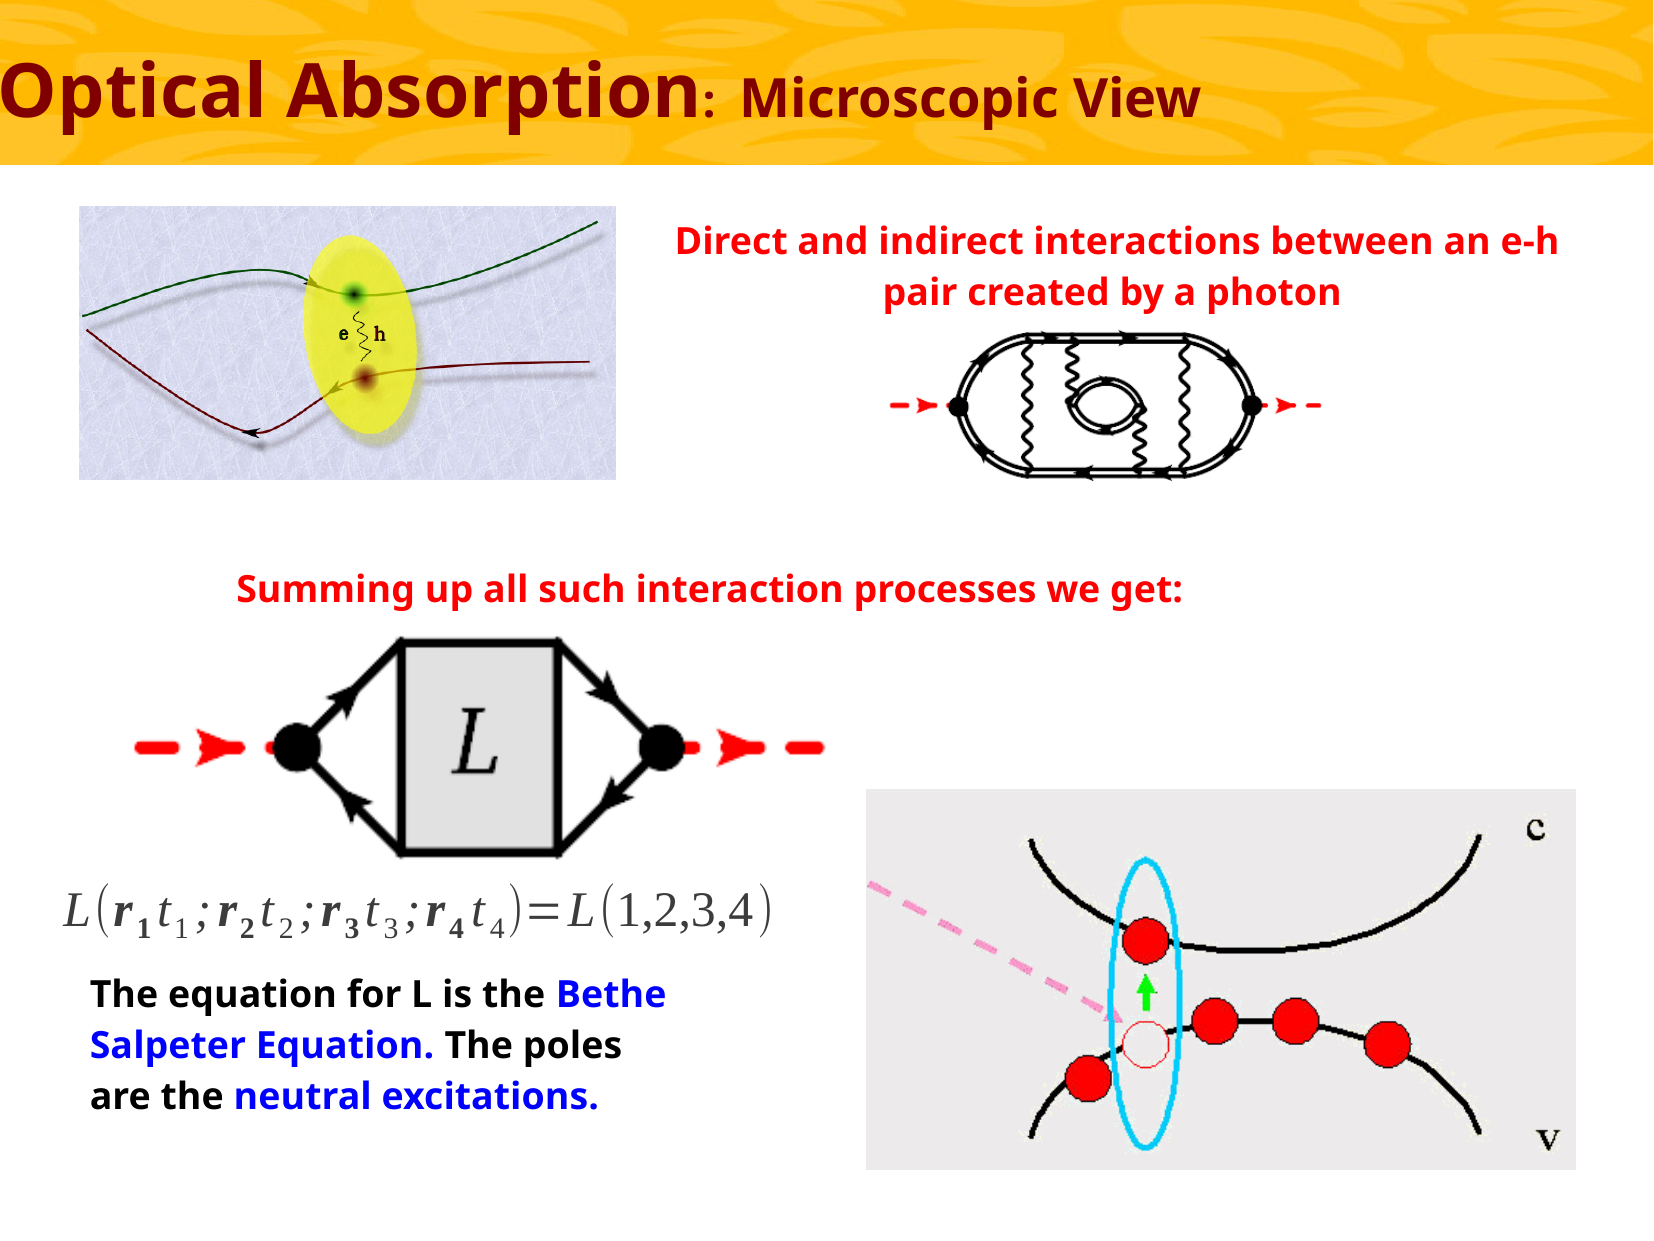

Optical Absorption: Microscopic View
Direct and indirect interactions between an e-h pair created by a photon
 Summing up all such interaction processes we get:
The equation for L is the Bethe Salpeter Equation. The poles are the neutral excitations.